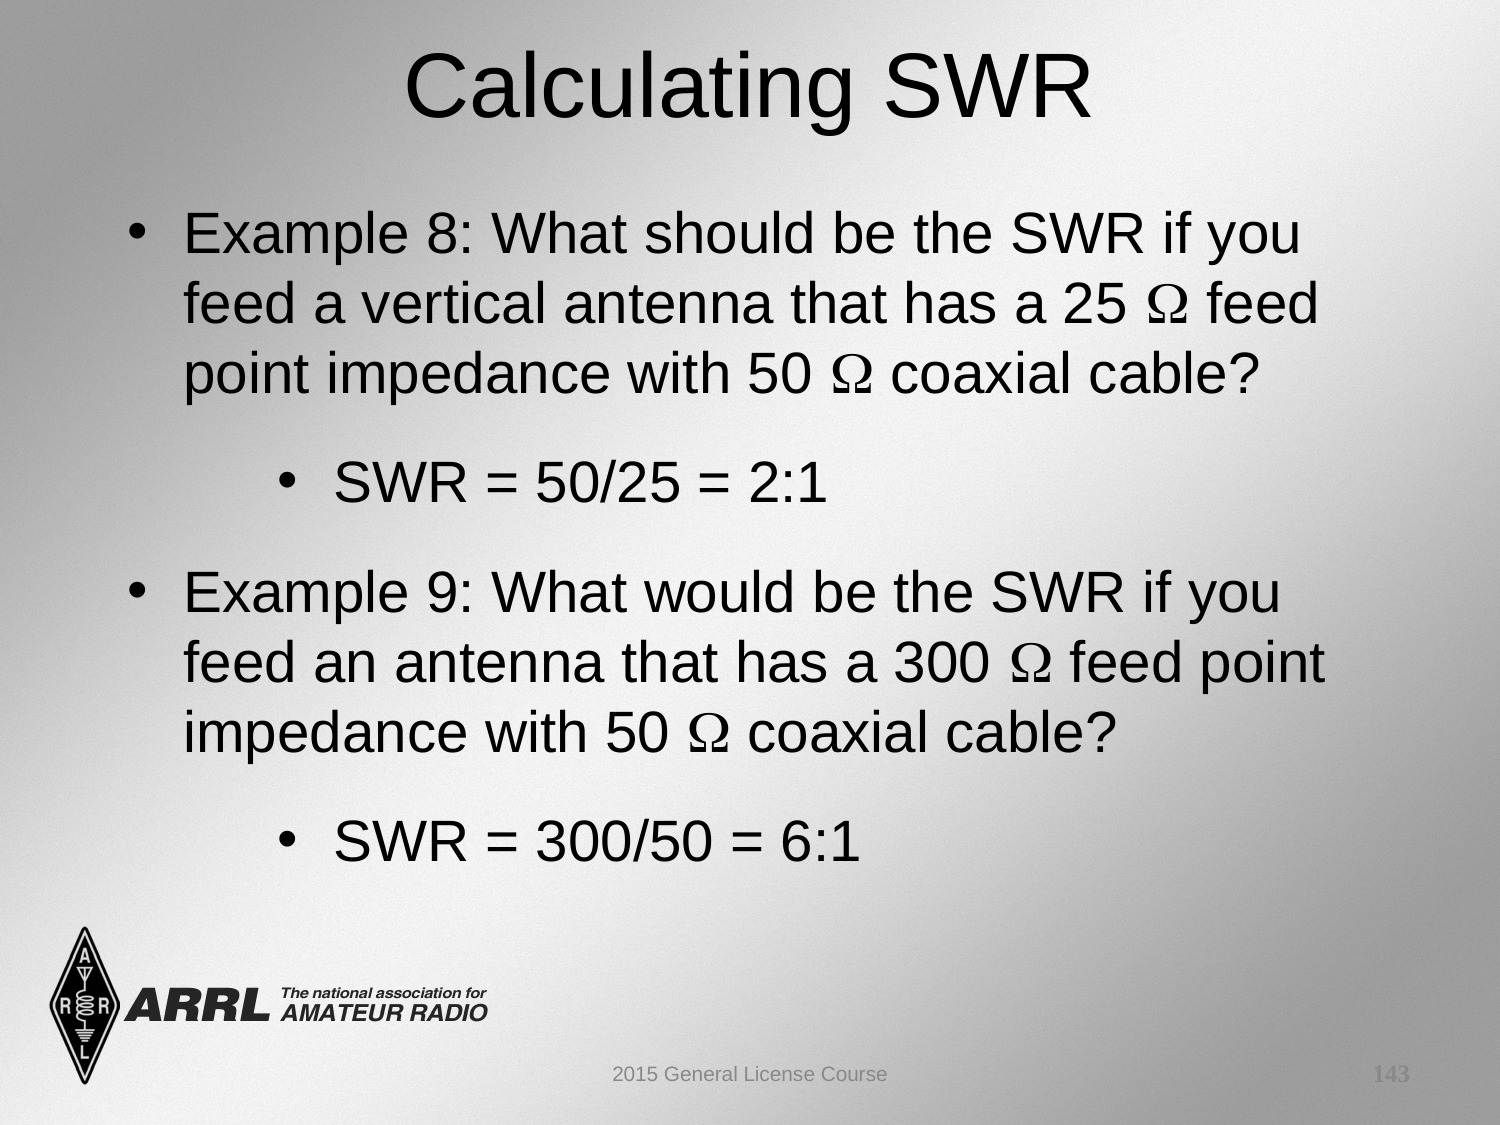

Calculating SWR
Example 8: What should be the SWR if you feed a vertical antenna that has a 25  feed point impedance with 50  coaxial cable?
SWR = 50/25 = 2:1
Example 9: What would be the SWR if you feed an antenna that has a 300  feed point impedance with 50  coaxial cable?
SWR = 300/50 = 6:1
2015 General License Course